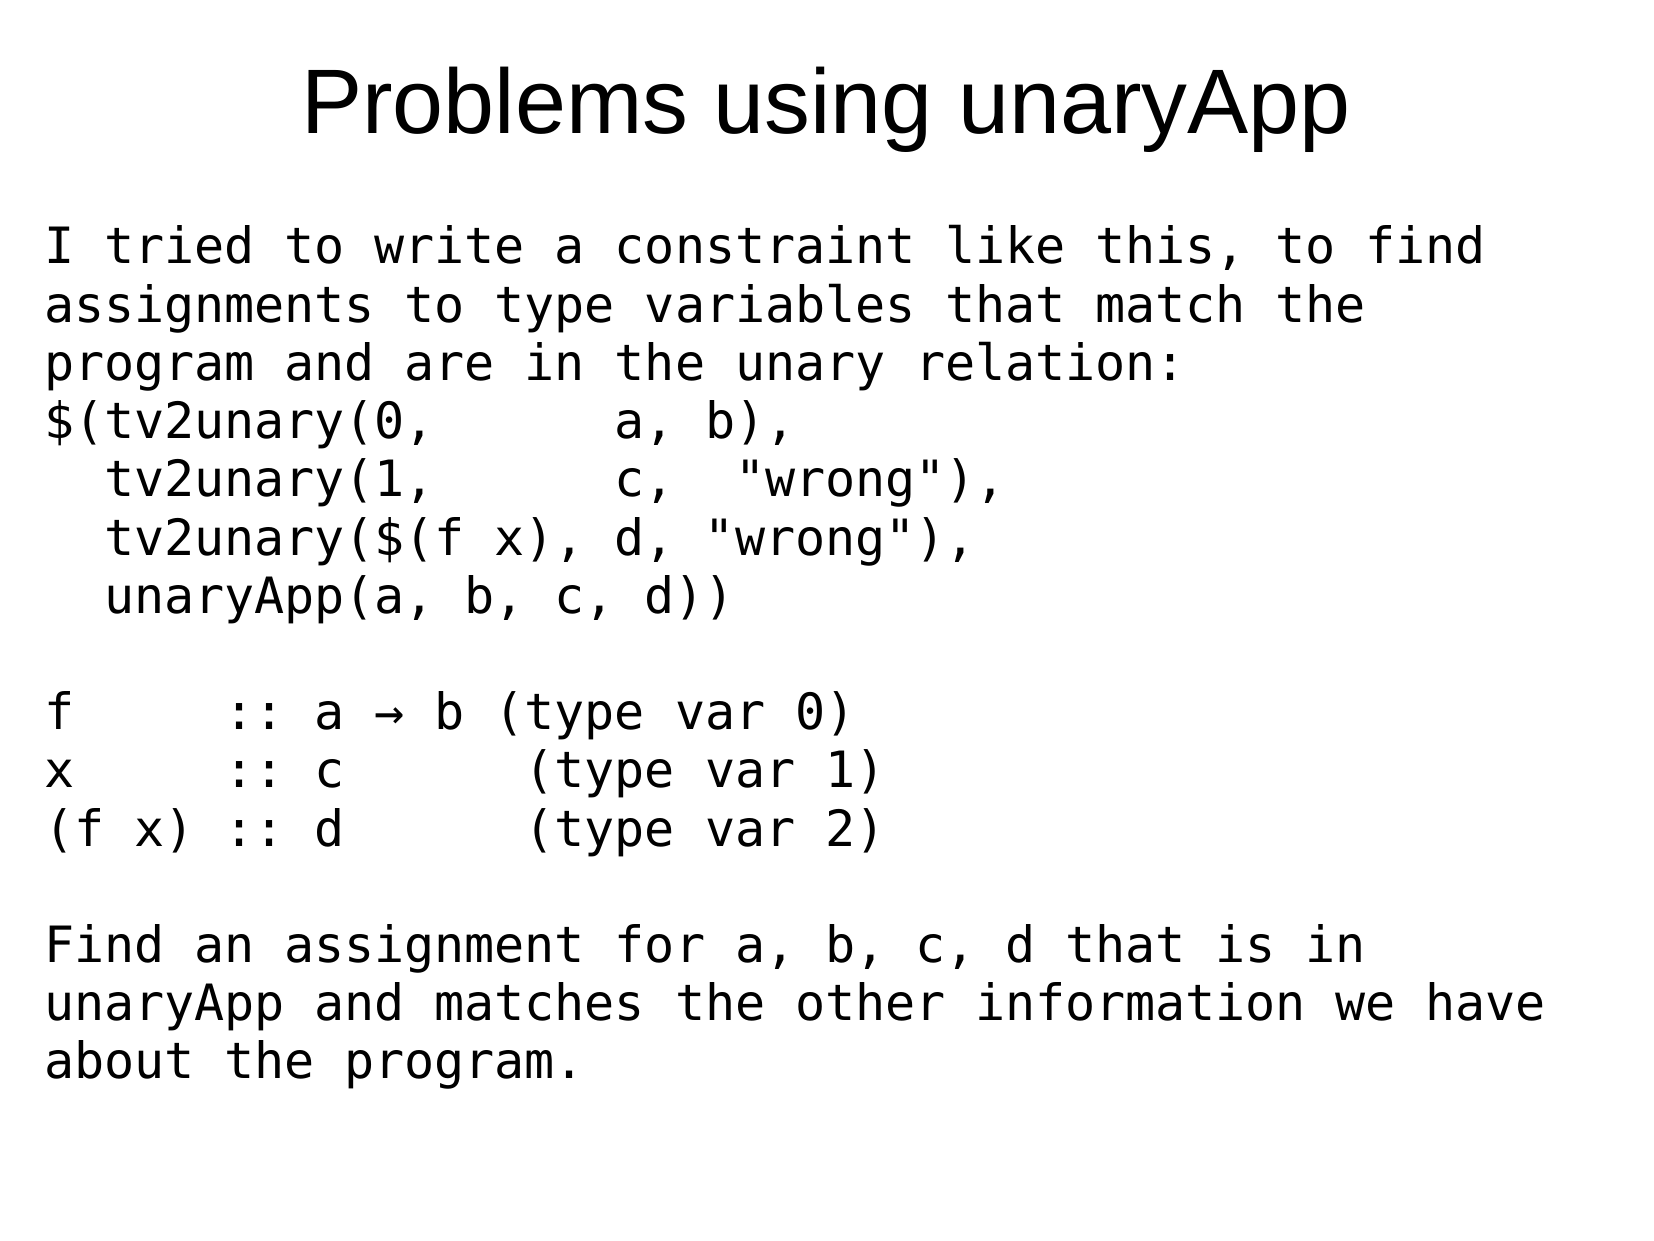

# Problems using unaryApp
I tried to write a constraint like this, to find assignments to type variables that match the program and are in the unary relation:
$(tv2unary(0, a, b),
 tv2unary(1, c, "wrong"),
 tv2unary($(f x), d, "wrong"),
 unaryApp(a, b, c, d))
f :: a → b (type var 0)
x :: c (type var 1)
(f x) :: d (type var 2)
Find an assignment for a, b, c, d that is in unaryApp and matches the other information we have about the program.